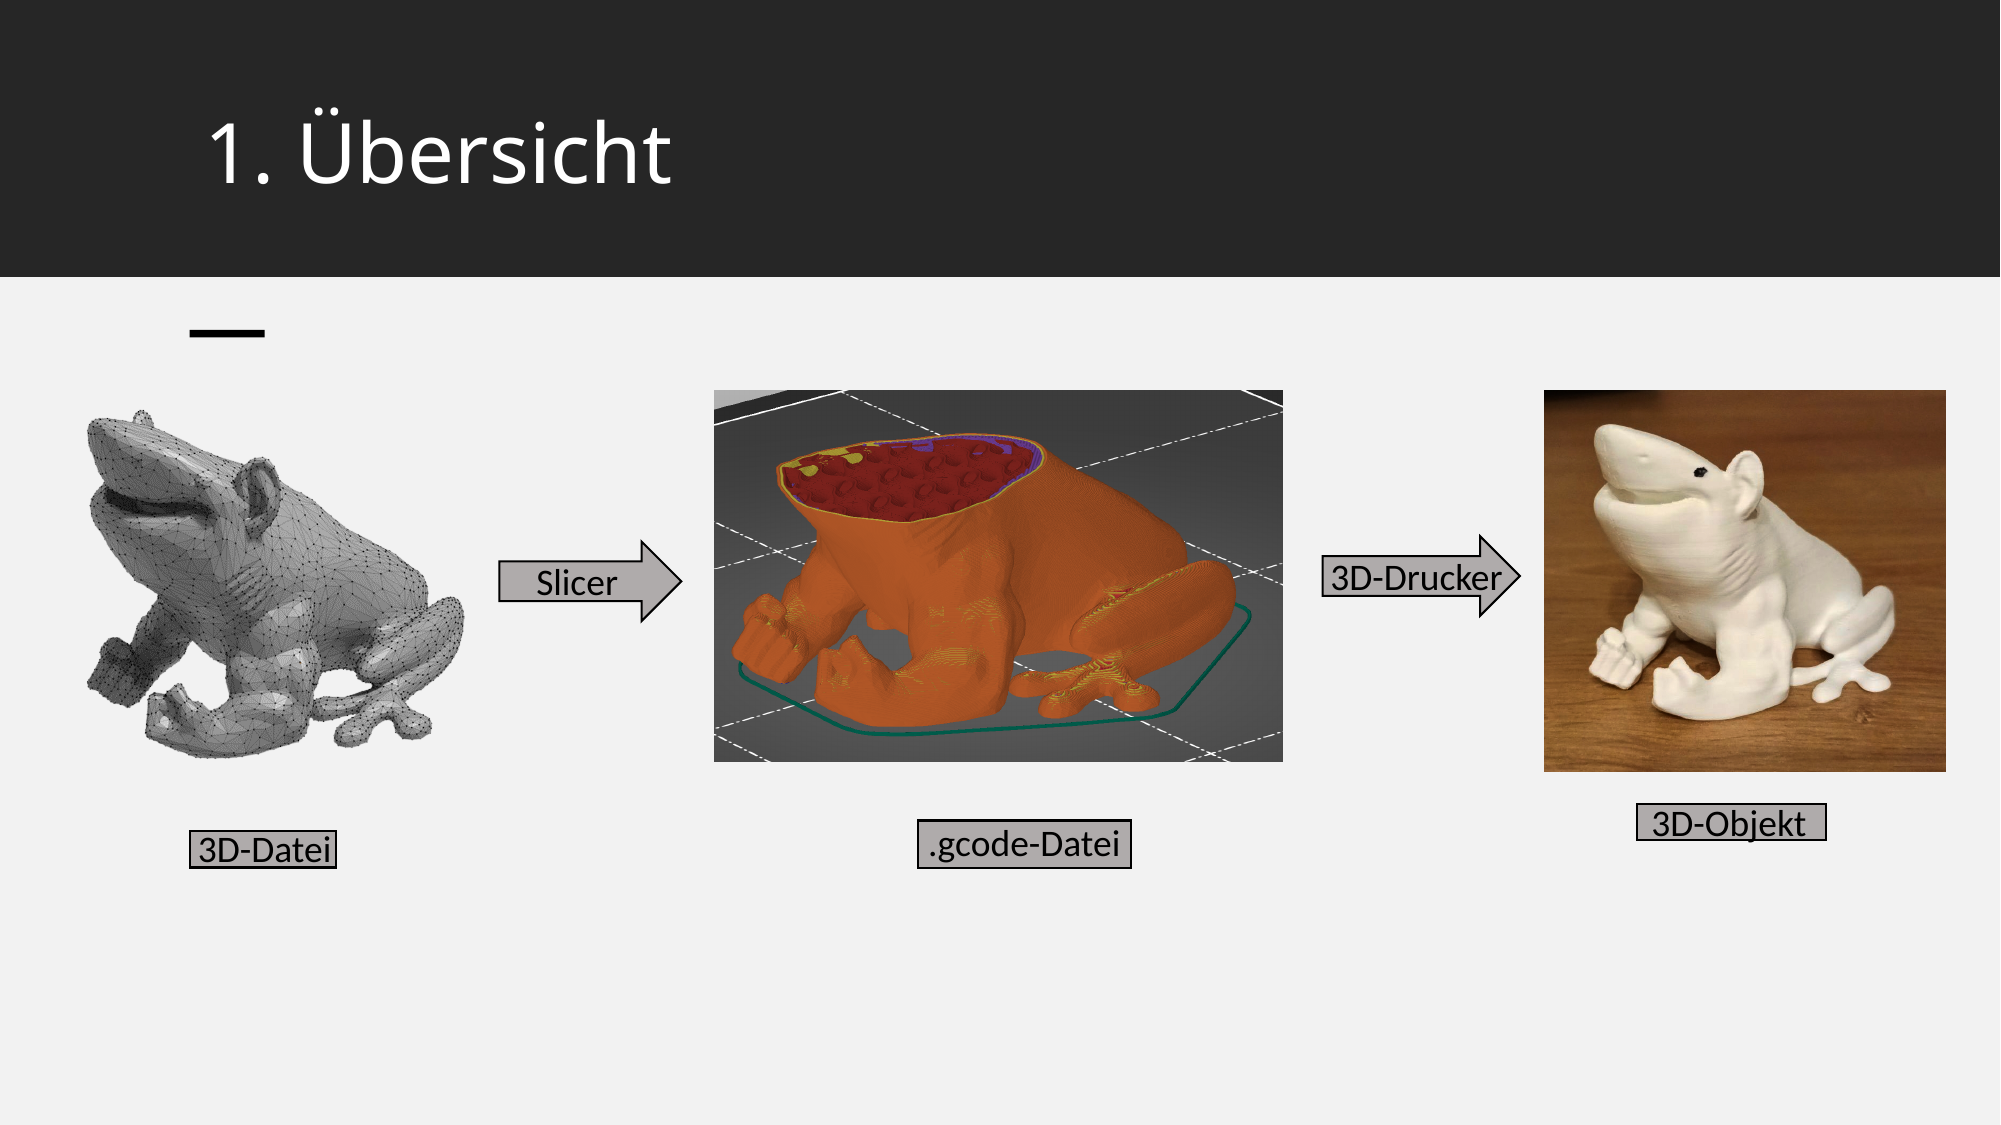

# 1. Übersicht
3D-Drucker
Slicer
3D-Objekt
.gcode-Datei
3D-Datei